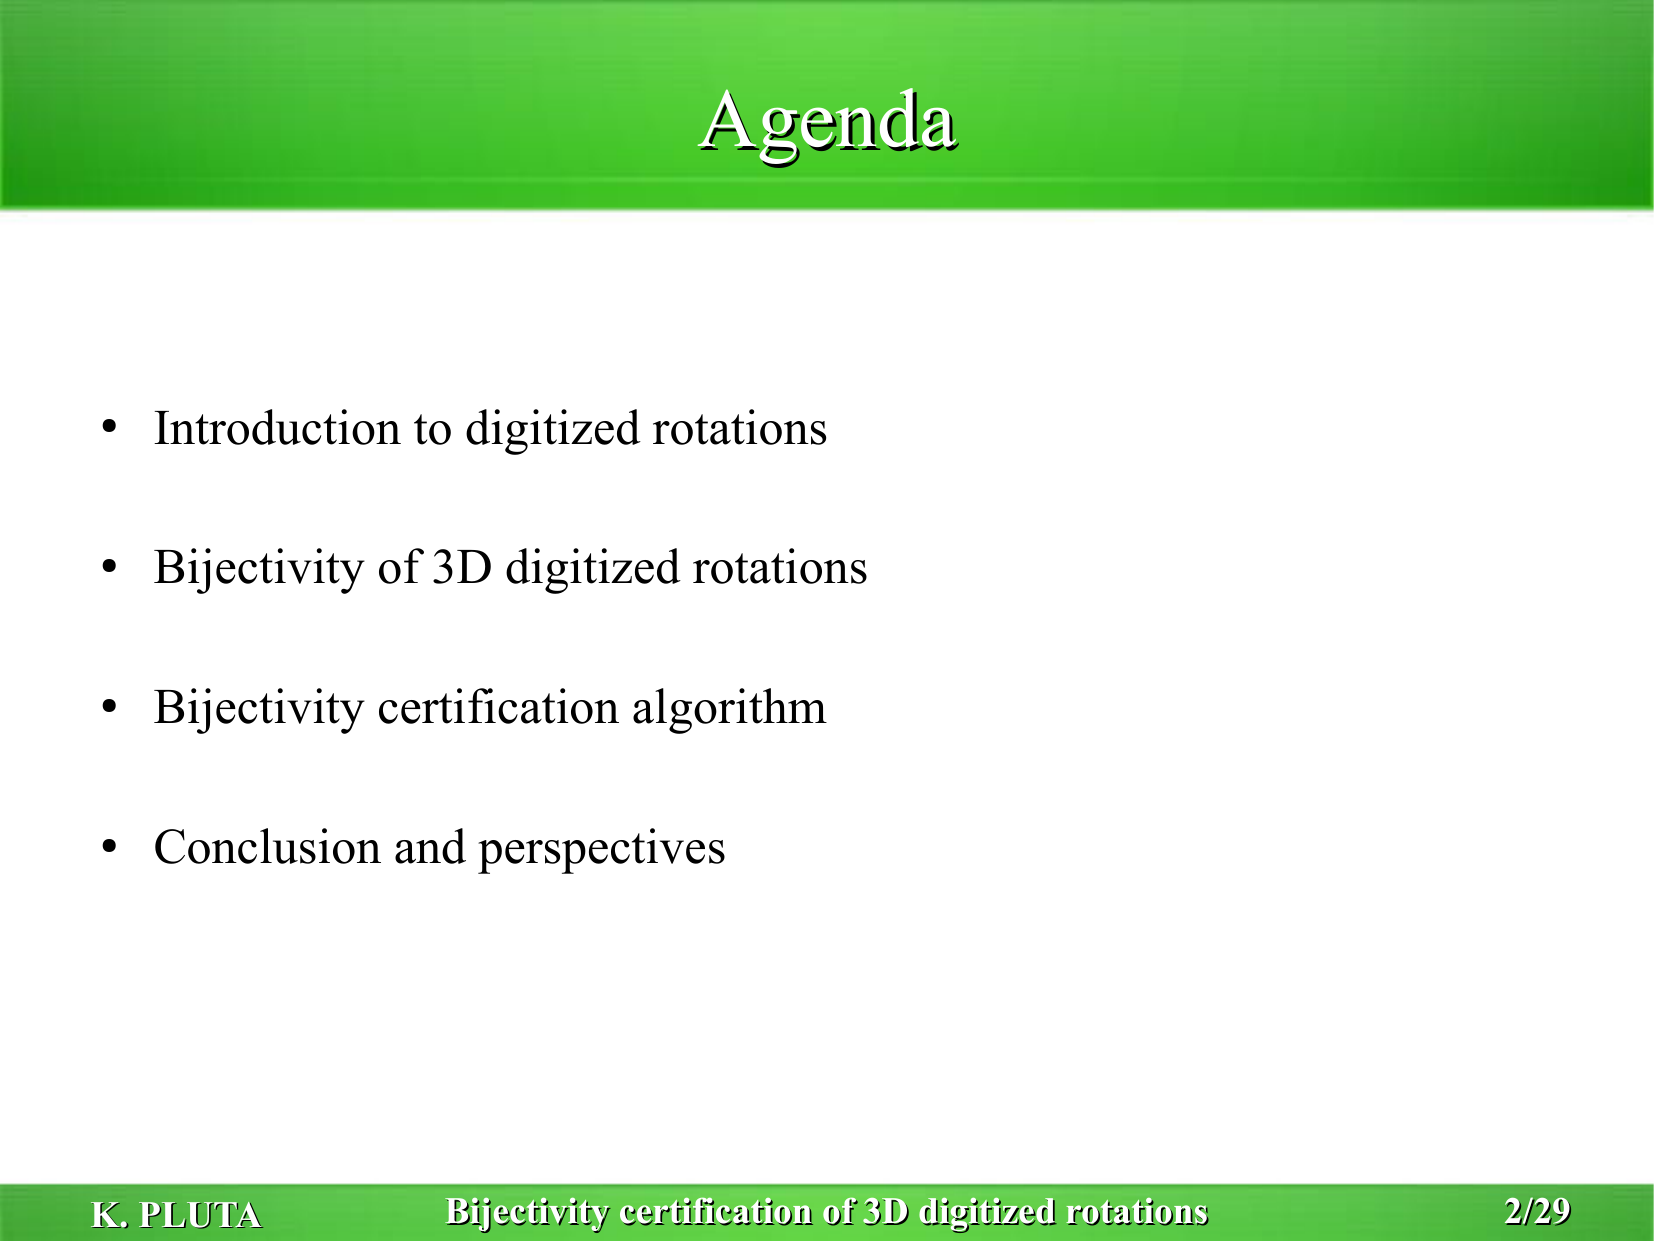

# Agenda
Introduction to digitized rotations
Bijectivity of 3D digitized rotations
Bijectivity certification algorithm
Conclusion and perspectives
Bijectivity certification of 3D digitized rotations
2